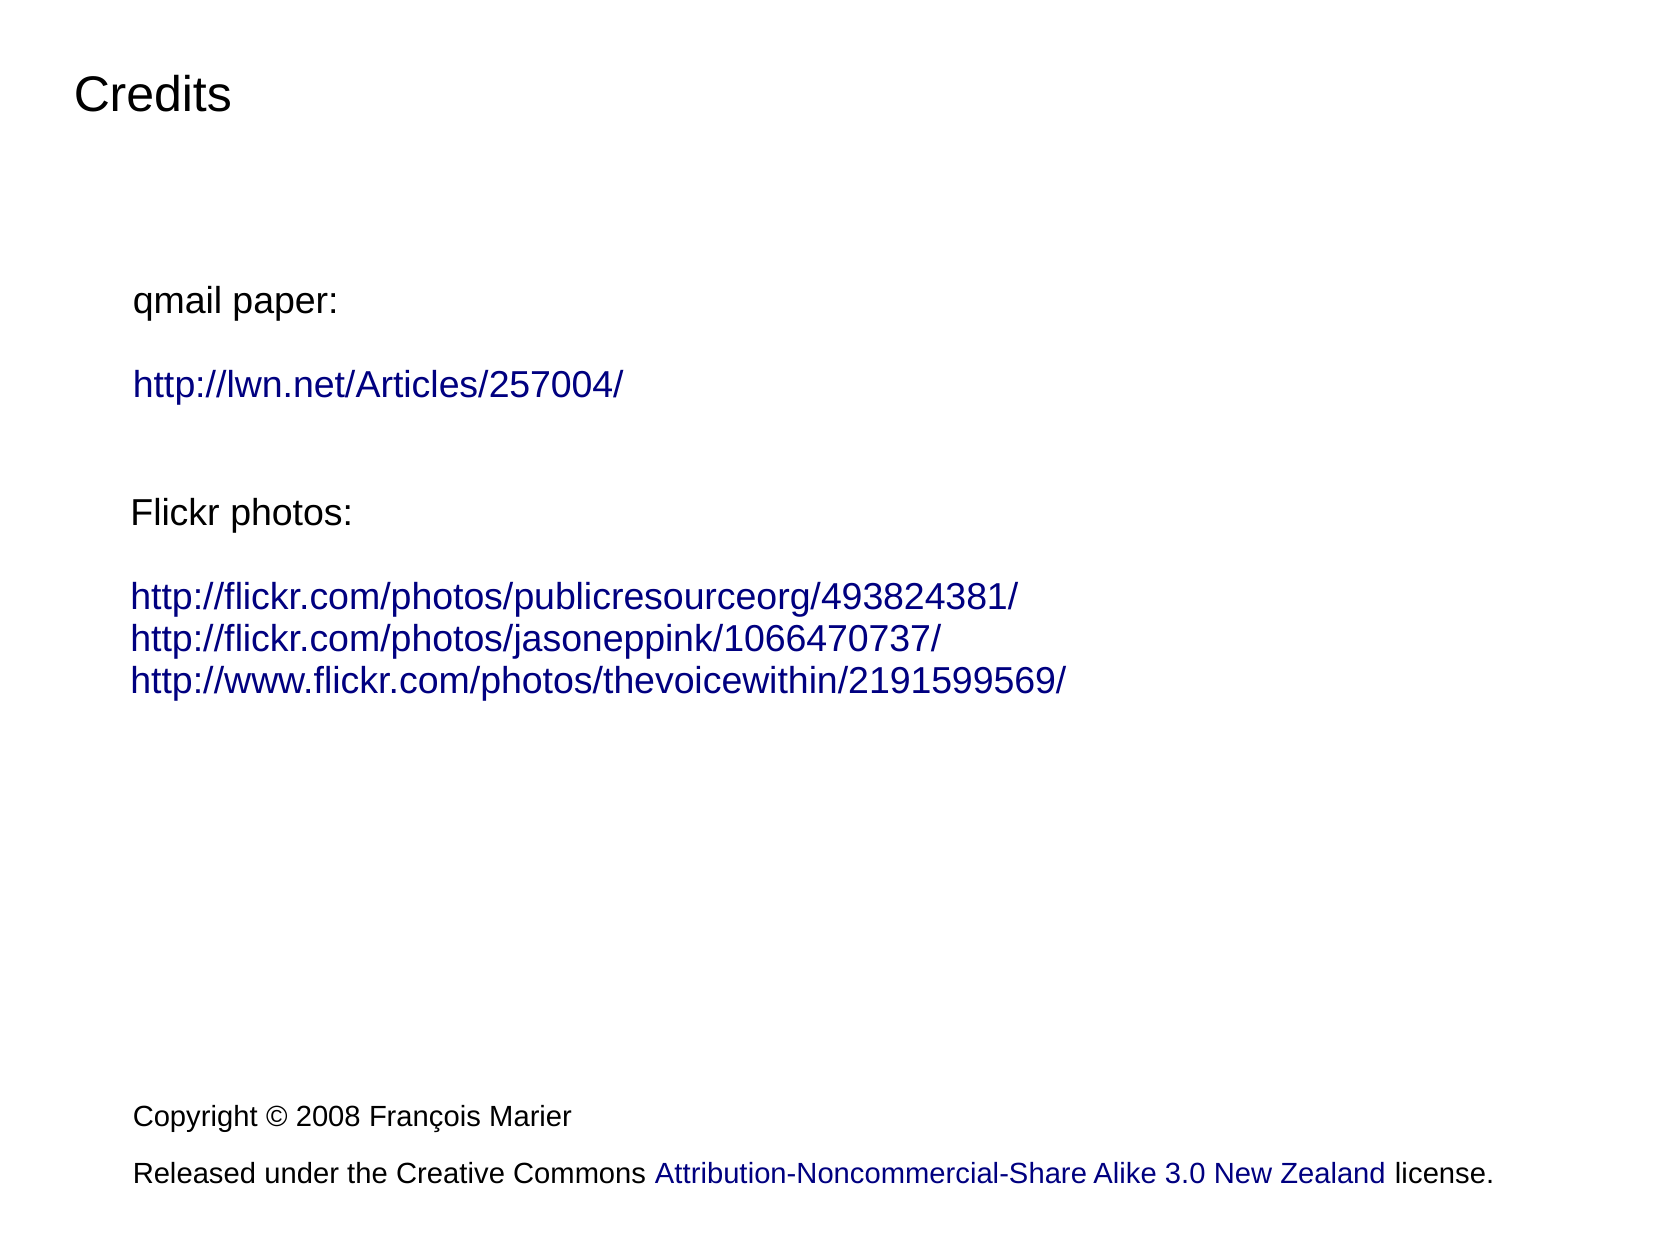

Credits
qmail paper:
http://lwn.net/Articles/257004/
Flickr photos:
http://flickr.com/photos/publicresourceorg/493824381/
http://flickr.com/photos/jasoneppink/1066470737/
http://www.flickr.com/photos/thevoicewithin/2191599569/
Copyright © 2008 François Marier
Released under the Creative Commons Attribution-Noncommercial-Share Alike 3.0 New Zealand license.